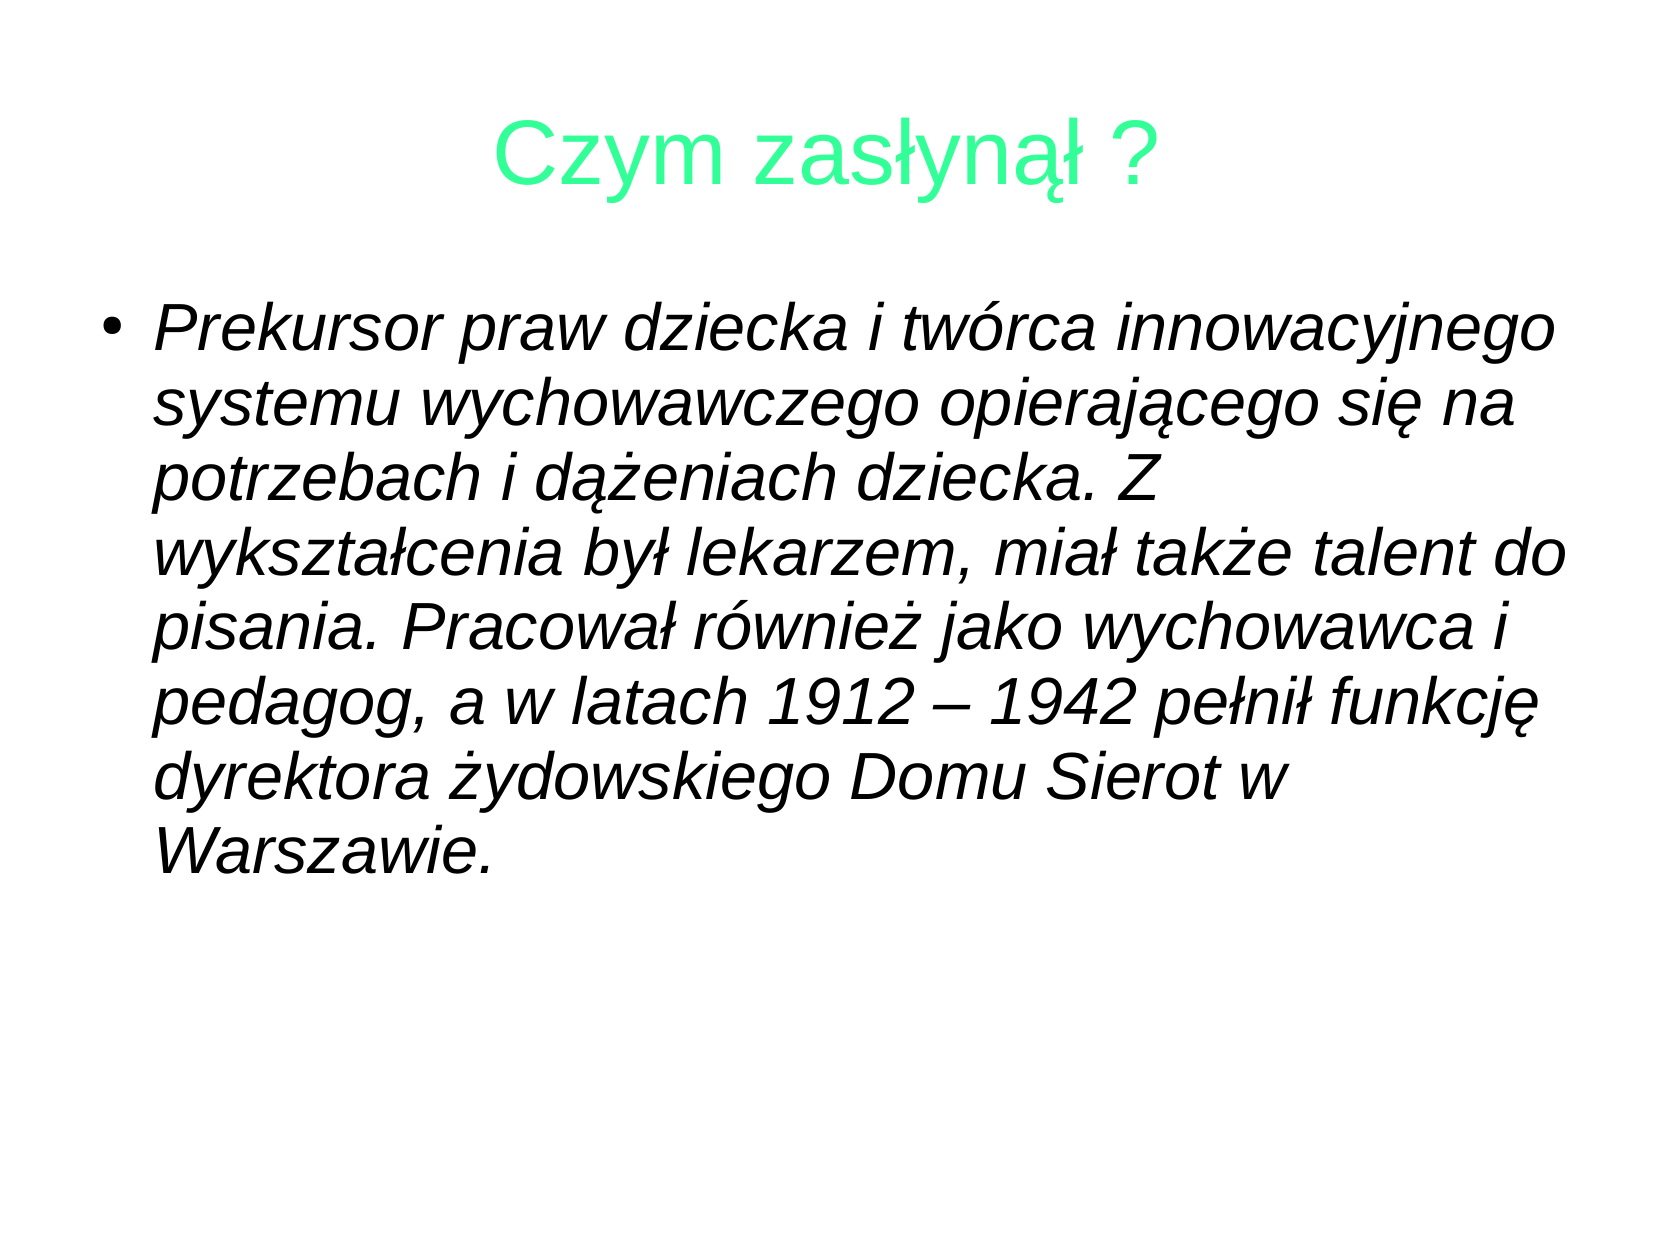

# Czym zasłynął ?
Prekursor praw dziecka i twórca innowacyjnego systemu wychowawczego opierającego się na potrzebach i dążeniach dziecka. Z wykształcenia był lekarzem, miał także talent do pisania. Pracował również jako wychowawca i pedagog, a w latach 1912 – 1942 pełnił funkcję dyrektora żydowskiego Domu Sierot w Warszawie.